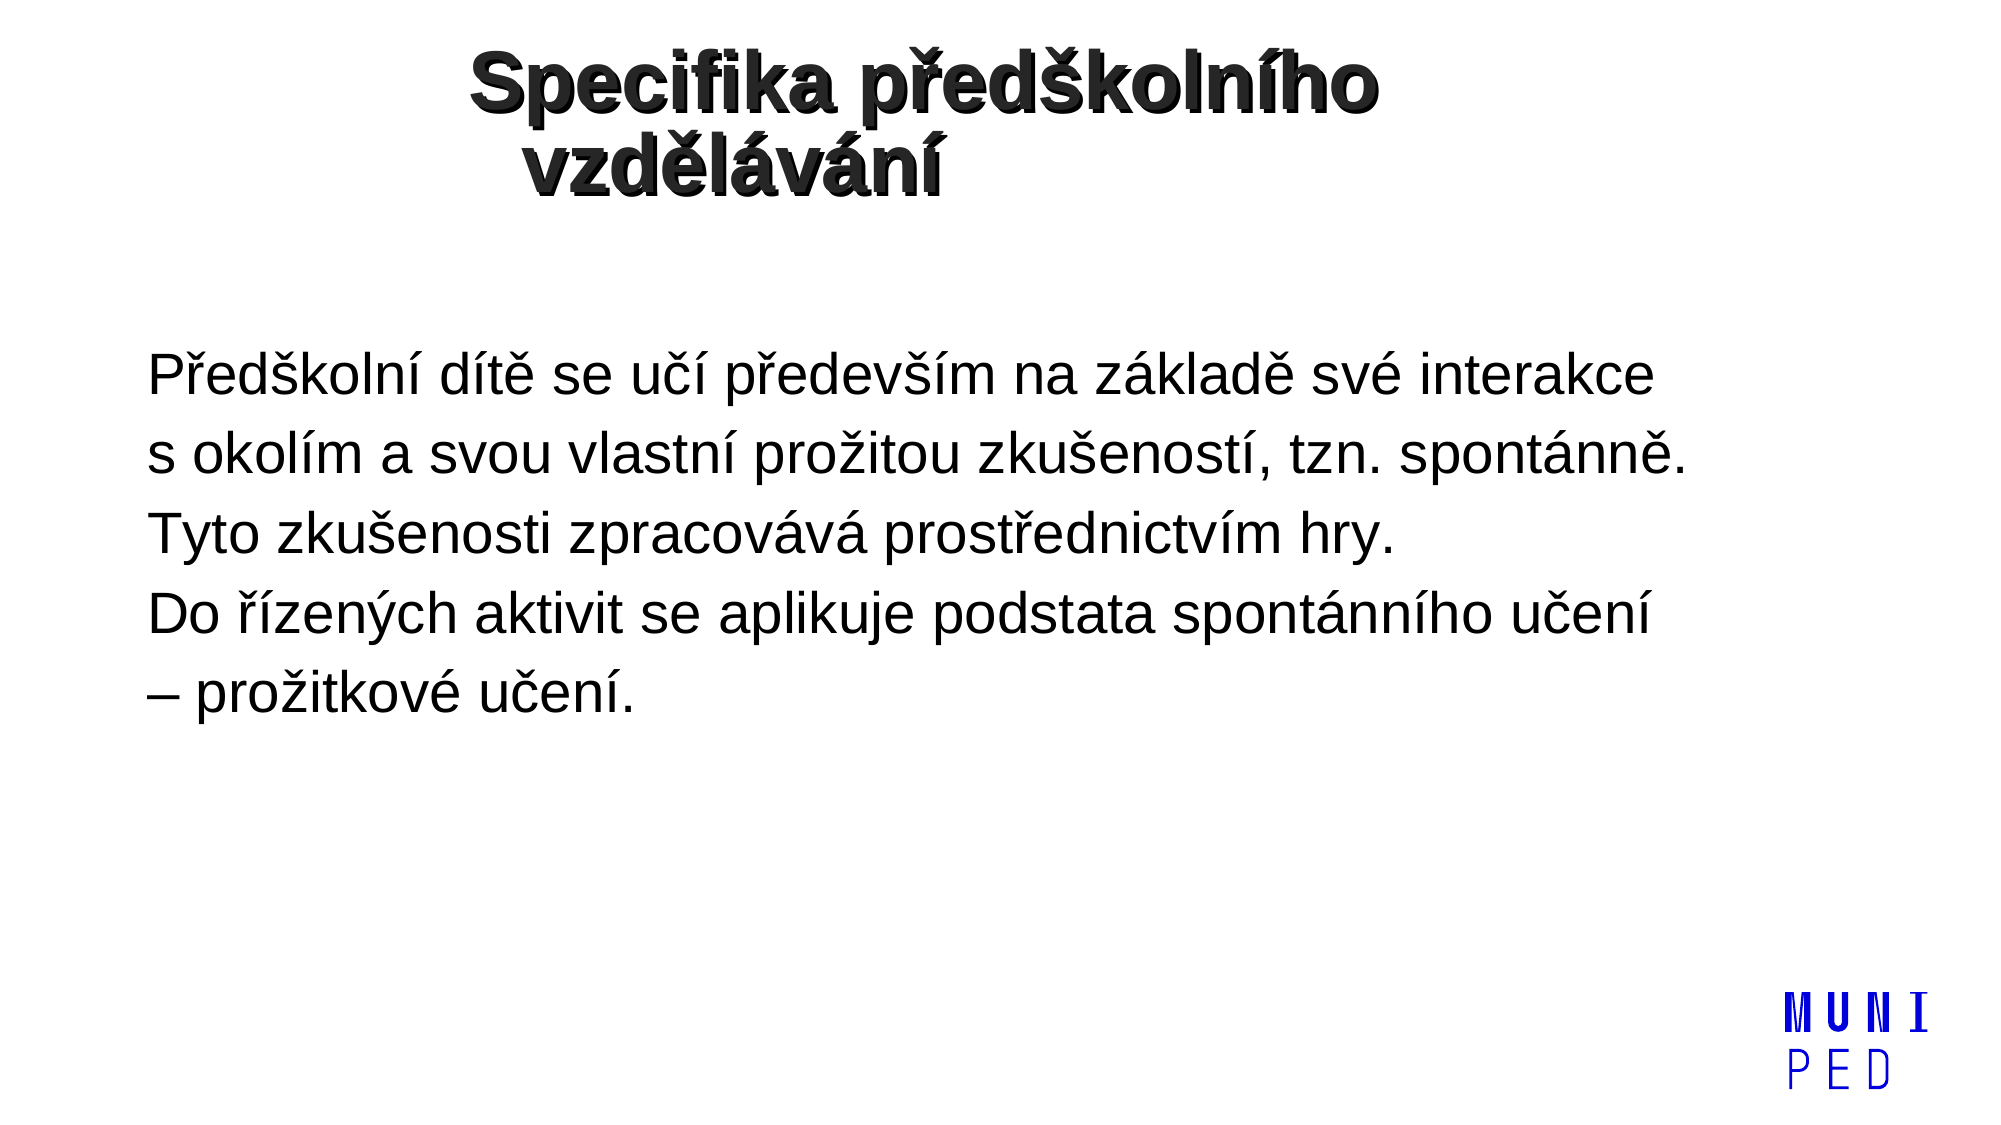

# Specifika předškolního vzdělávání
Předškolní dítě se učí především na základě své interakce s okolím a svou vlastní prožitou zkušeností, tzn. spontánně.
Tyto zkušenosti zpracovává prostřednictvím hry.
Do řízených aktivit se aplikuje podstata spontánního učení – prožitkové učení.